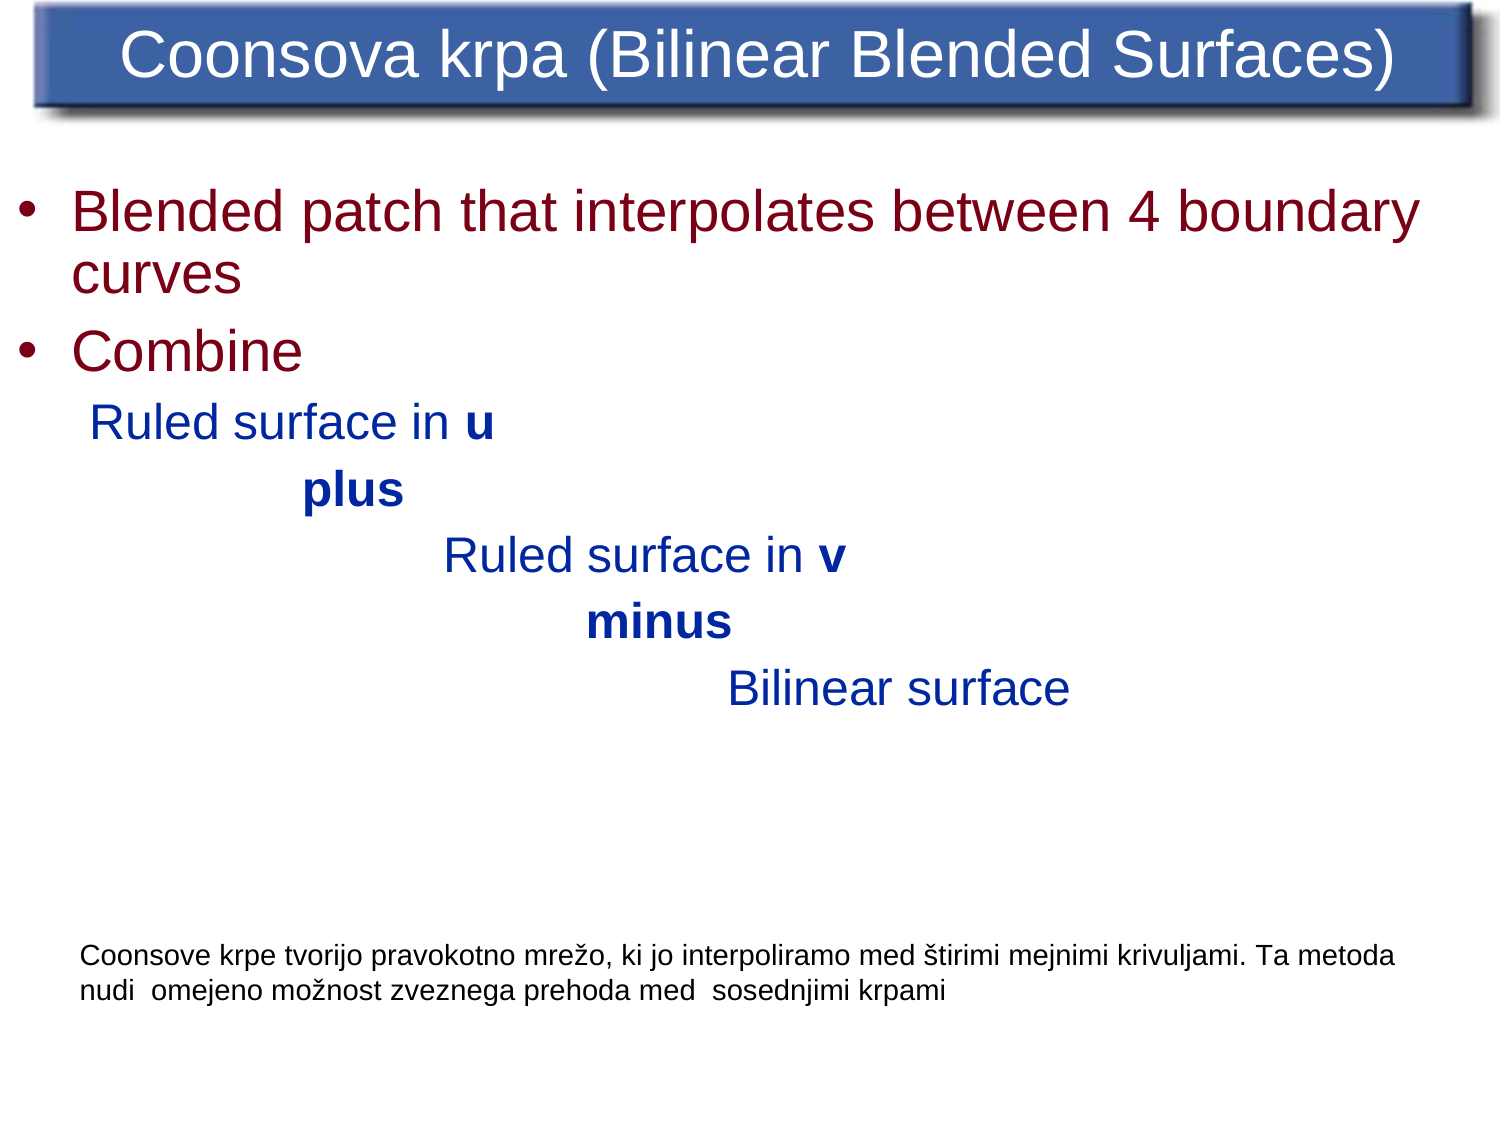

# Coonsova krpa (Bilinear Blended Surfaces)
Blended patch that interpolates between 4 boundary curves
Combine
Ruled surface in u
			plus
				Ruled surface in v
					minus
						Bilinear surface
Coonsove krpe tvorijo pravokotno mrežo, ki jo interpoliramo med štirimi mejnimi krivuljami. Ta metoda nudi  omejeno možnost zveznega prehoda med  sosednjimi krpami